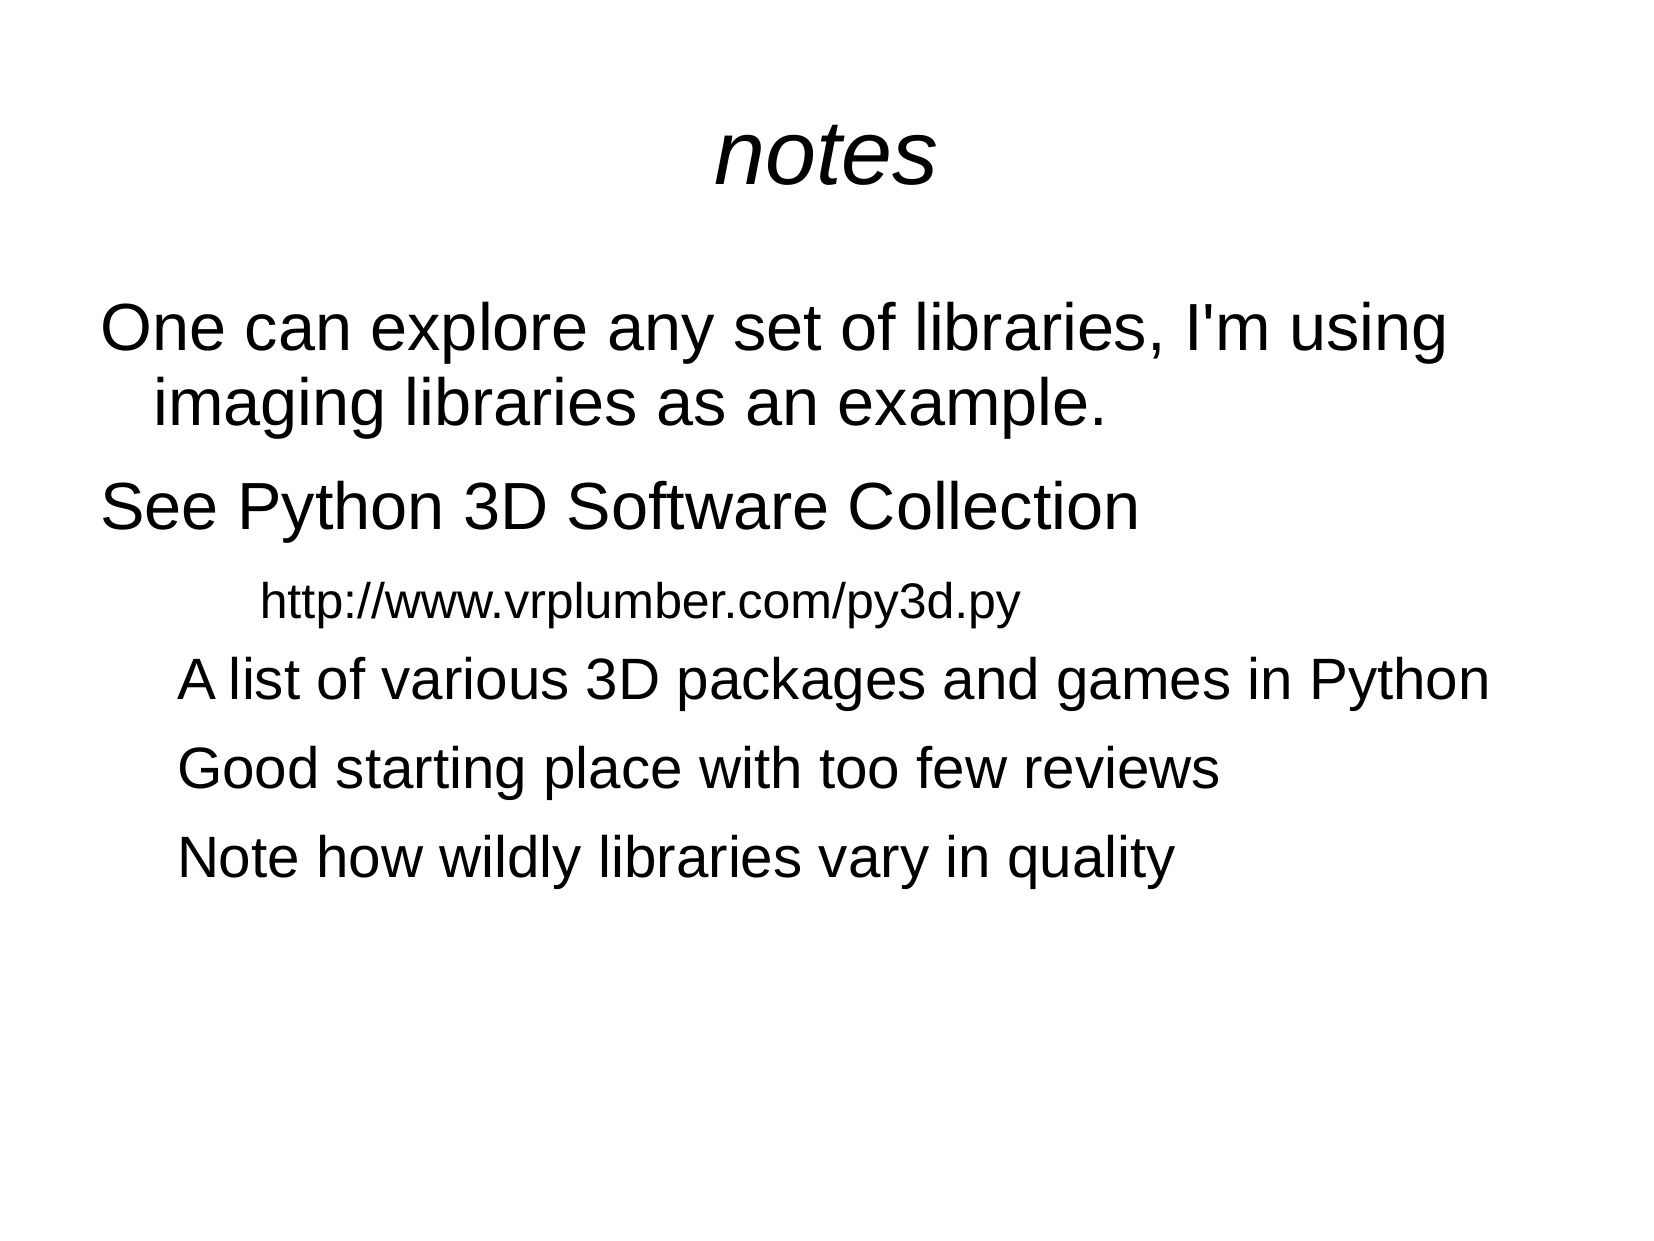

# notes
One can explore any set of libraries, I'm using imaging libraries as an example.
See Python 3D Software Collection
http://www.vrplumber.com/py3d.py
A list of various 3D packages and games in Python
Good starting place with too few reviews
Note how wildly libraries vary in quality